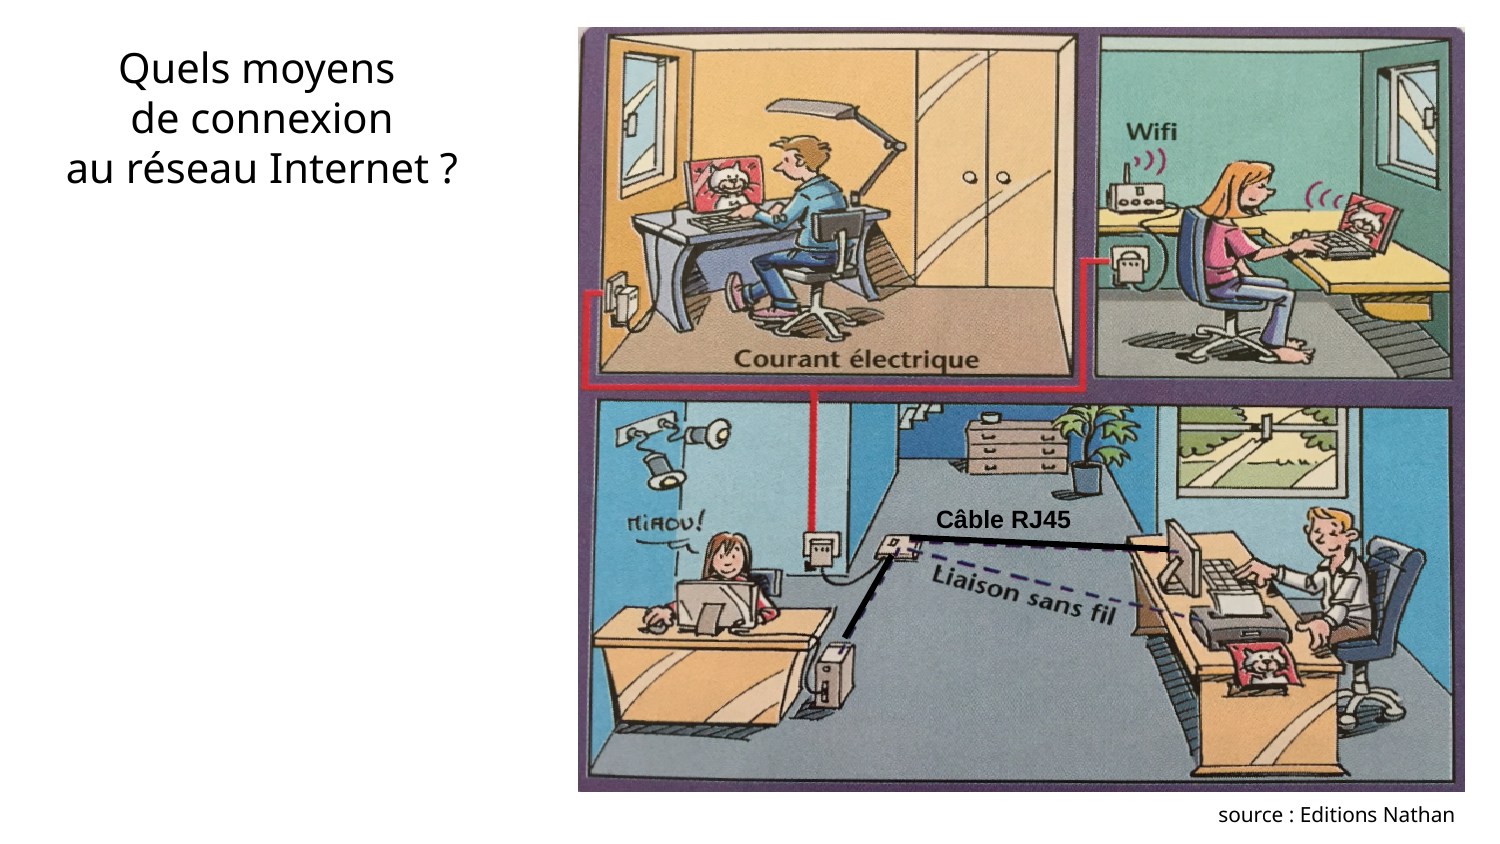

Quels moyens
de connexion
au réseau Internet ?
Câble RJ45
source : Editions Nathan